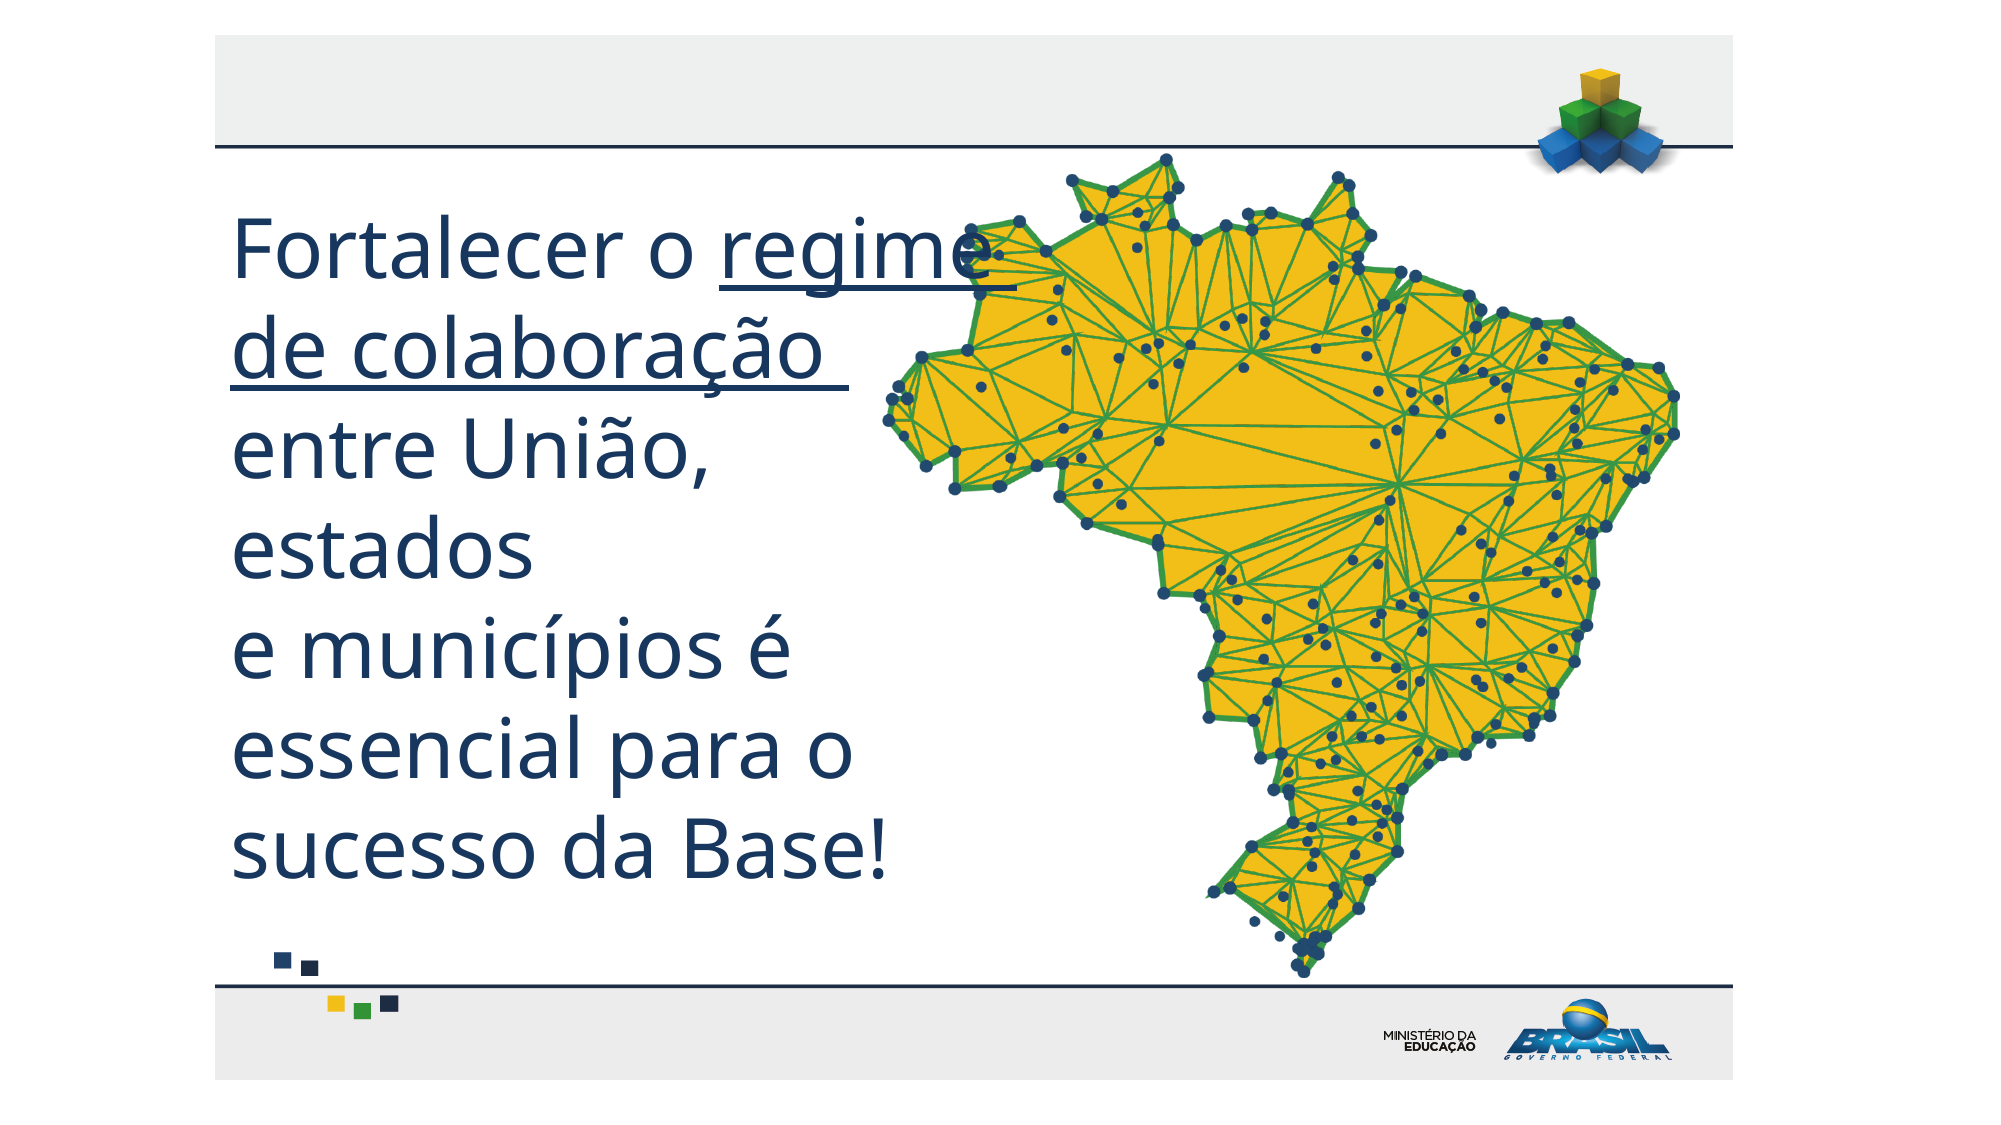

Fortalecer o regime
de colaboração
entre União,
estados
e municípios é essencial para o sucesso da Base!